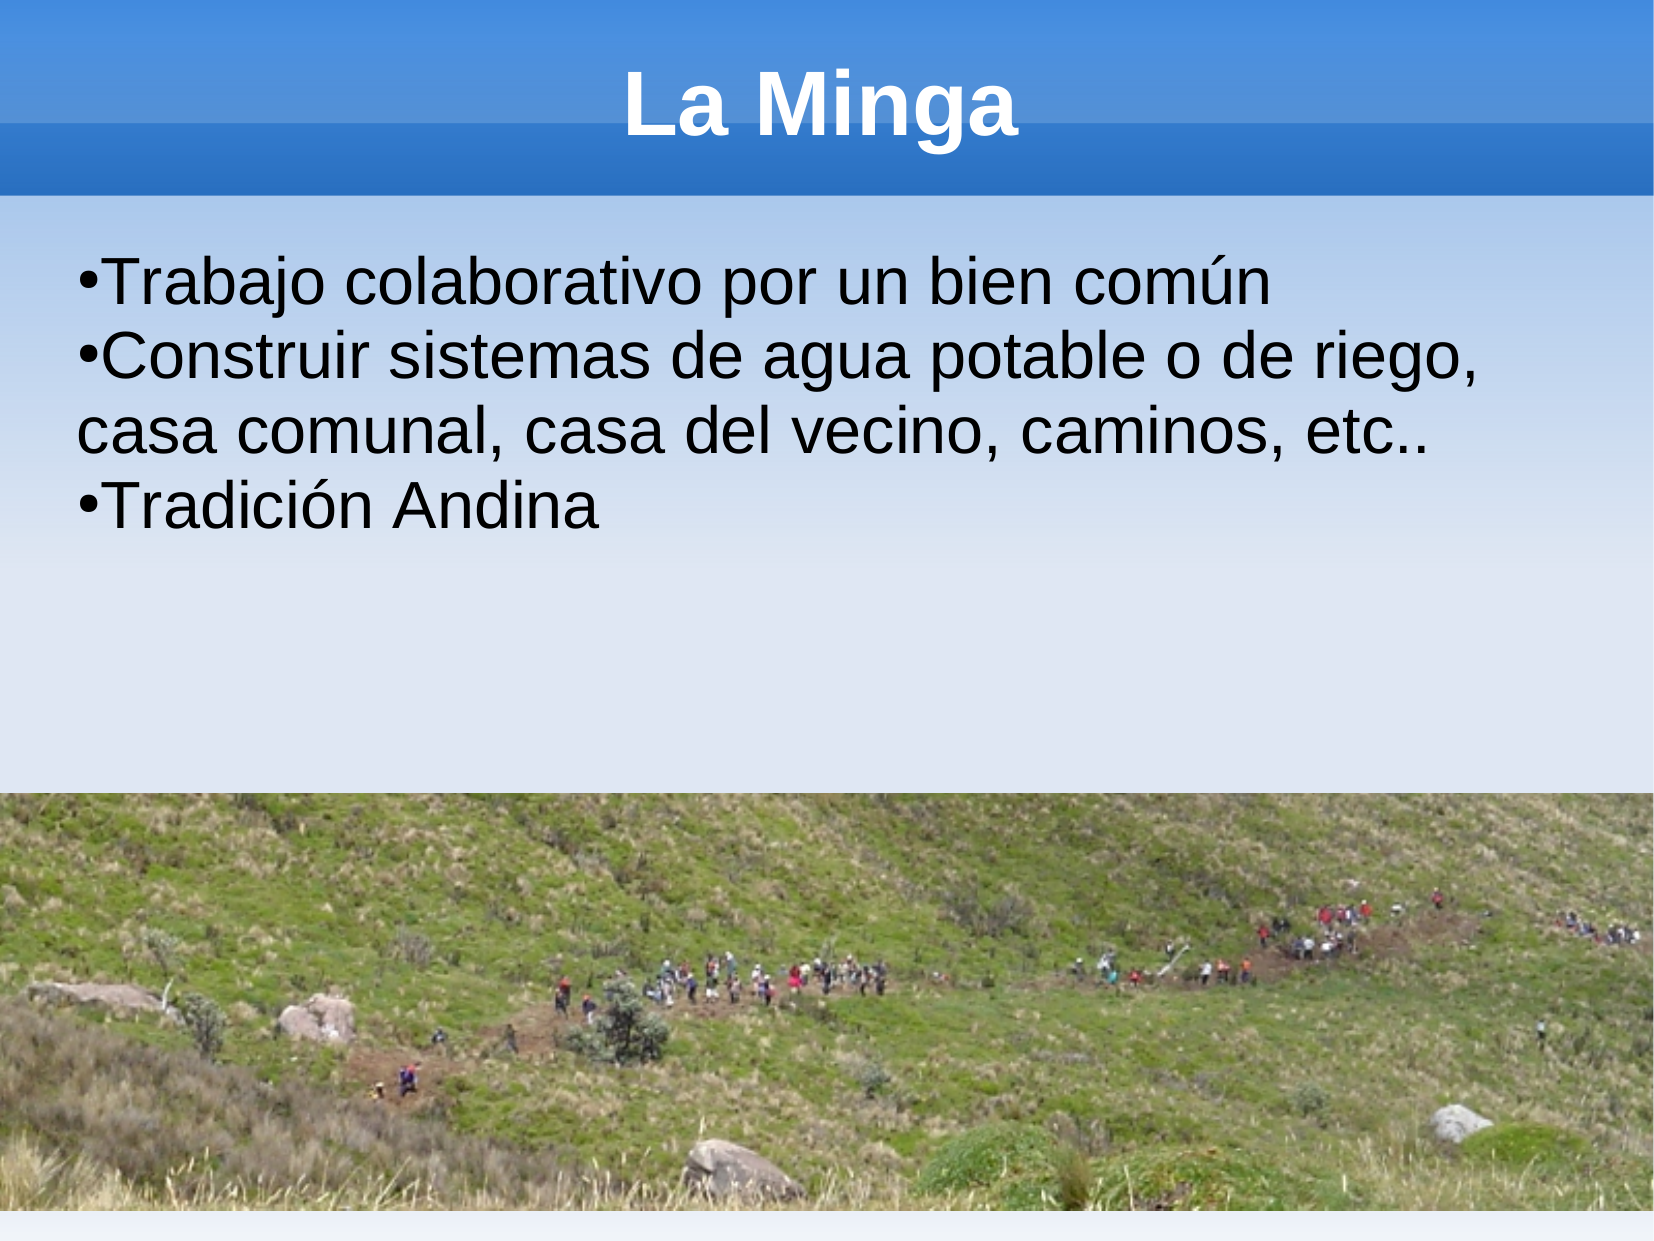

# La Minga
Trabajo colaborativo por un bien común
Construir sistemas de agua potable o de riego, casa comunal, casa del vecino, caminos, etc..
Tradición Andina